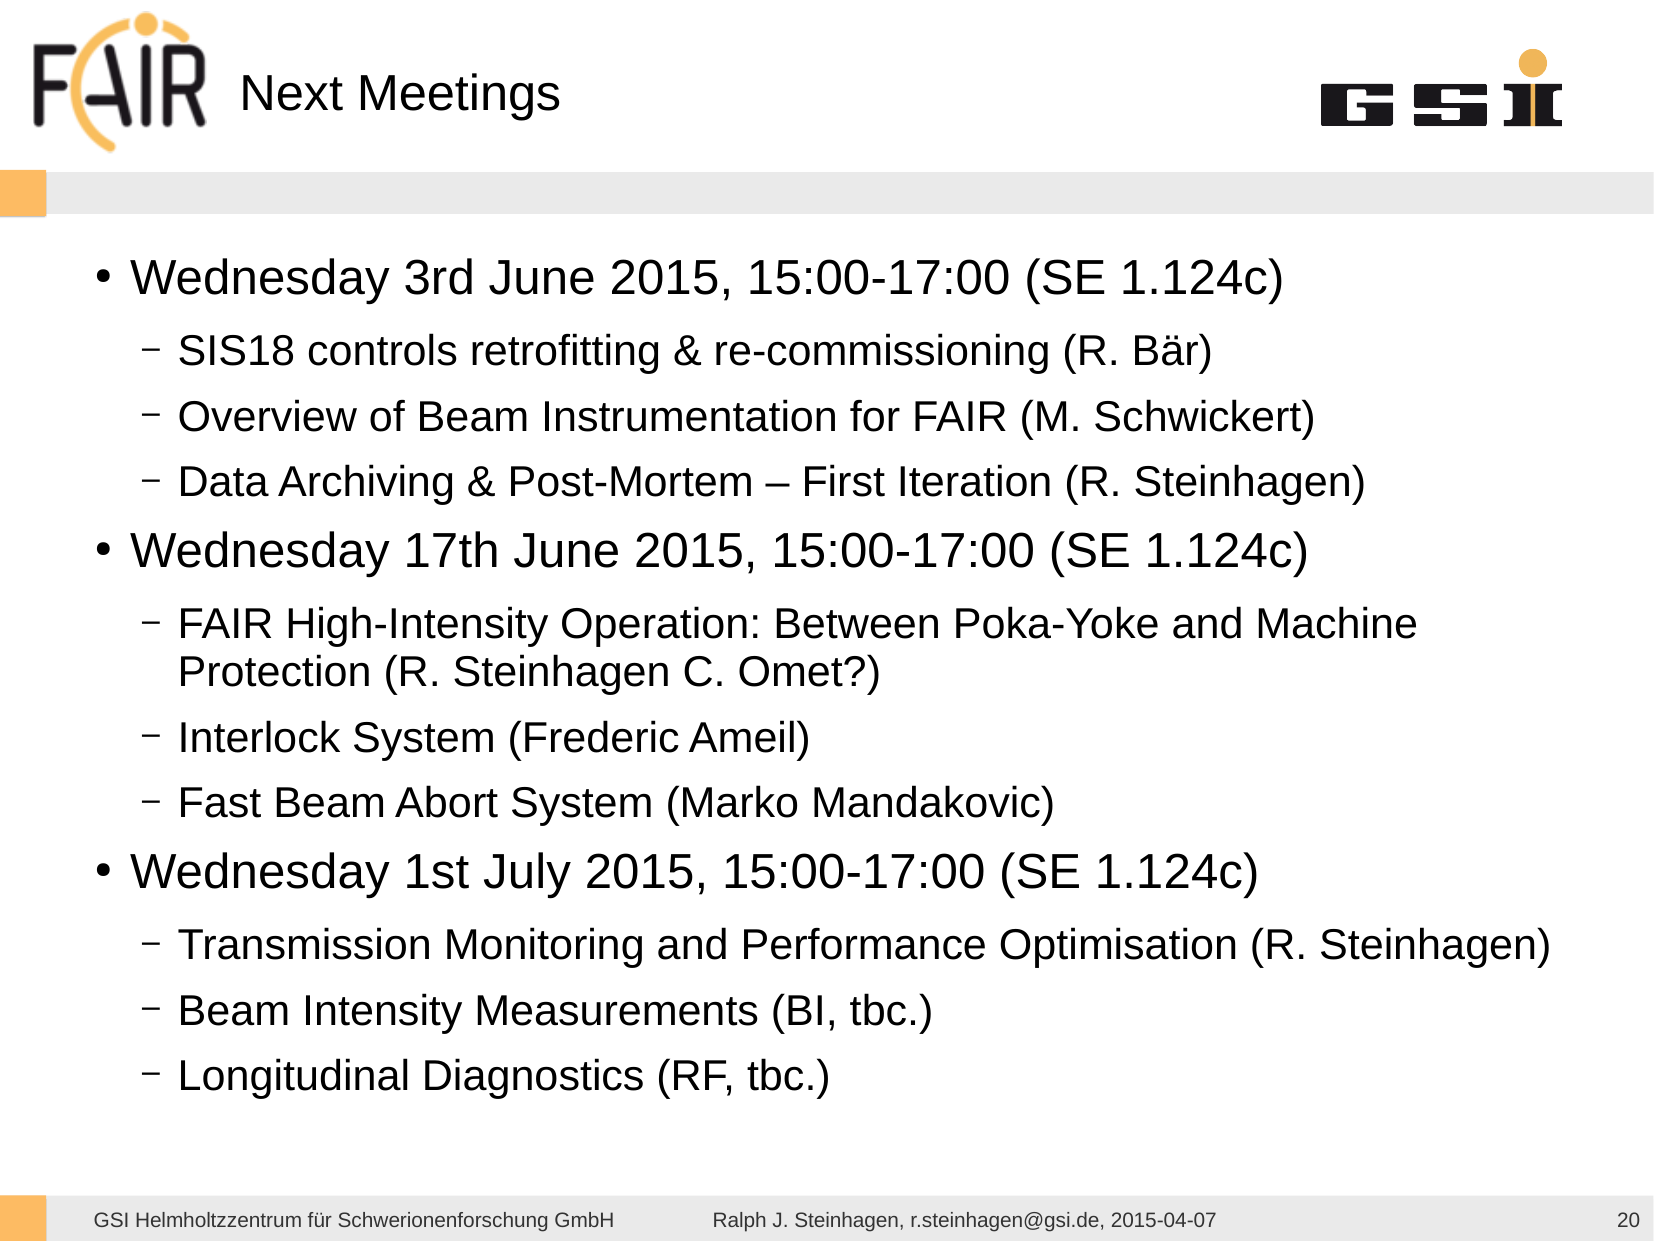

# Next Meetings
Wednesday 3rd June 2015, 15:00-17:00 (SE 1.124c)
SIS18 controls retrofitting & re-commissioning (R. Bär)
Overview of Beam Instrumentation for FAIR (M. Schwickert)
Data Archiving & Post-Mortem – First Iteration (R. Steinhagen)
Wednesday 17th June 2015, 15:00-17:00 (SE 1.124c)
FAIR High-Intensity Operation: Between Poka-Yoke and Machine Protection (R. Steinhagen C. Omet?)
Interlock System (Frederic Ameil)
Fast Beam Abort System (Marko Mandakovic)
Wednesday 1st July 2015, 15:00-17:00 (SE 1.124c)
Transmission Monitoring and Performance Optimisation (R. Steinhagen)
Beam Intensity Measurements (BI, tbc.)
Longitudinal Diagnostics (RF, tbc.)